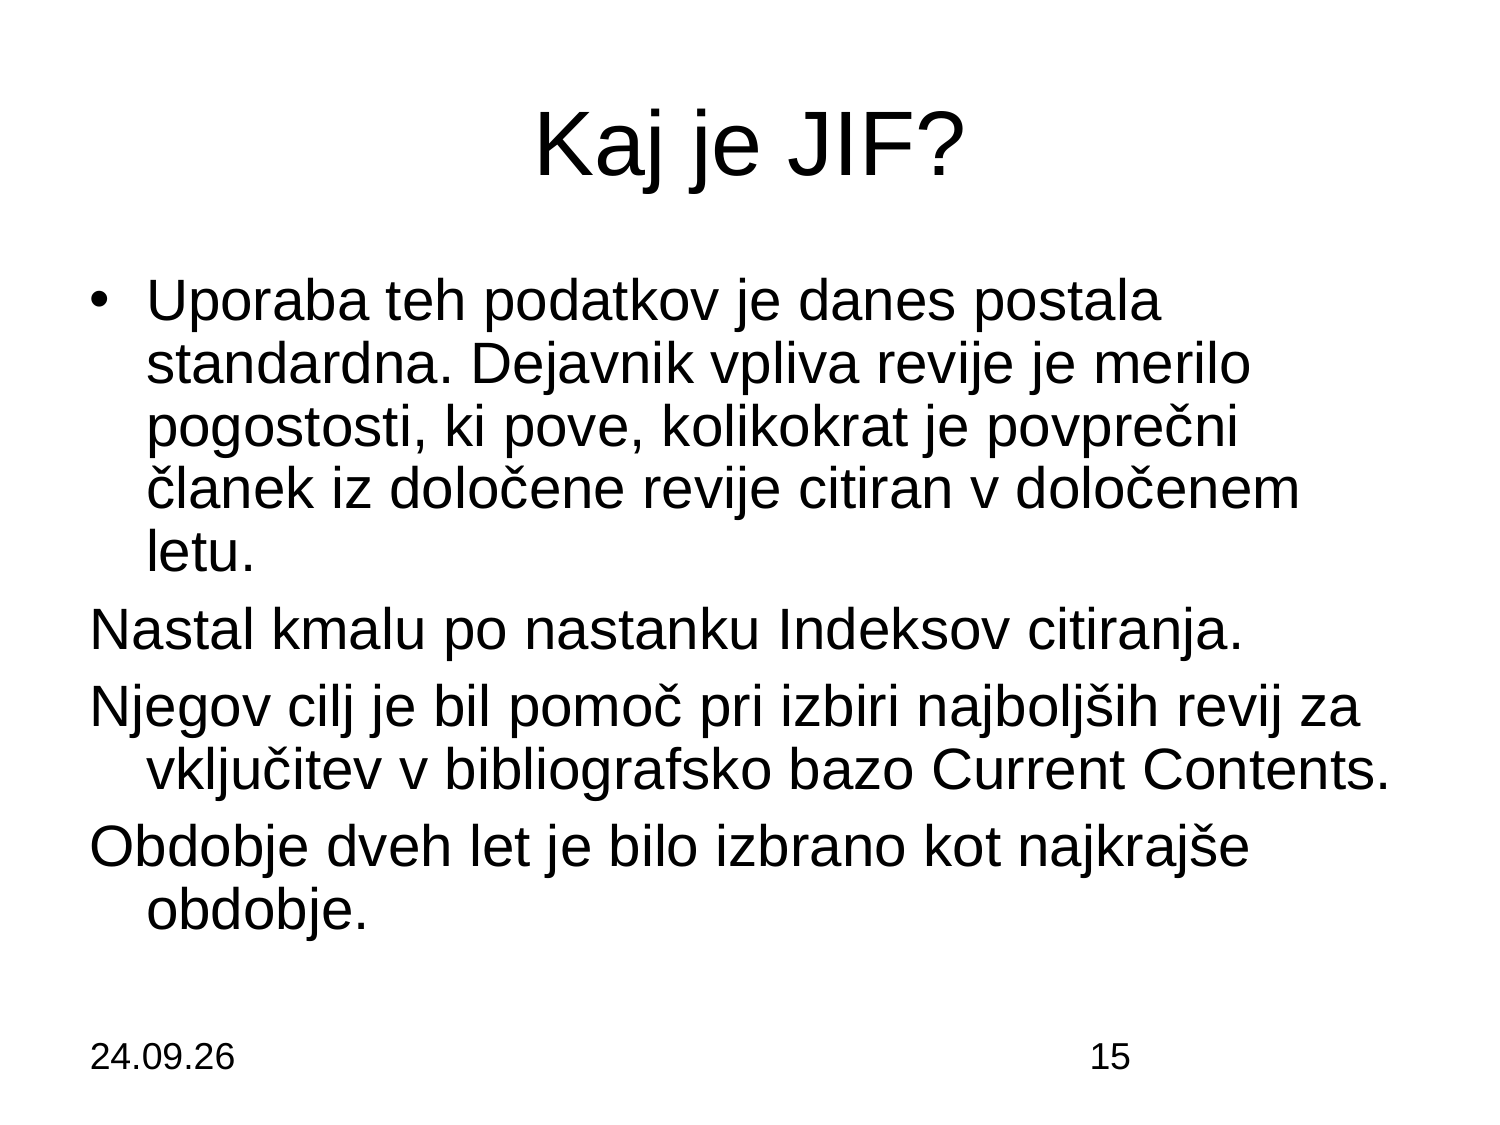

# Kaj je JIF?
Uporaba teh podatkov je danes postala standardna. Dejavnik vpliva revije je merilo pogostosti, ki pove, kolikokrat je povprečni članek iz določene revije citiran v določenem letu.
Nastal kmalu po nastanku Indeksov citiranja.
Njegov cilj je bil pomoč pri izbiri najboljših revij za vključitev v bibliografsko bazo Current Contents.
Obdobje dveh let je bilo izbrano kot najkrajše obdobje.
15